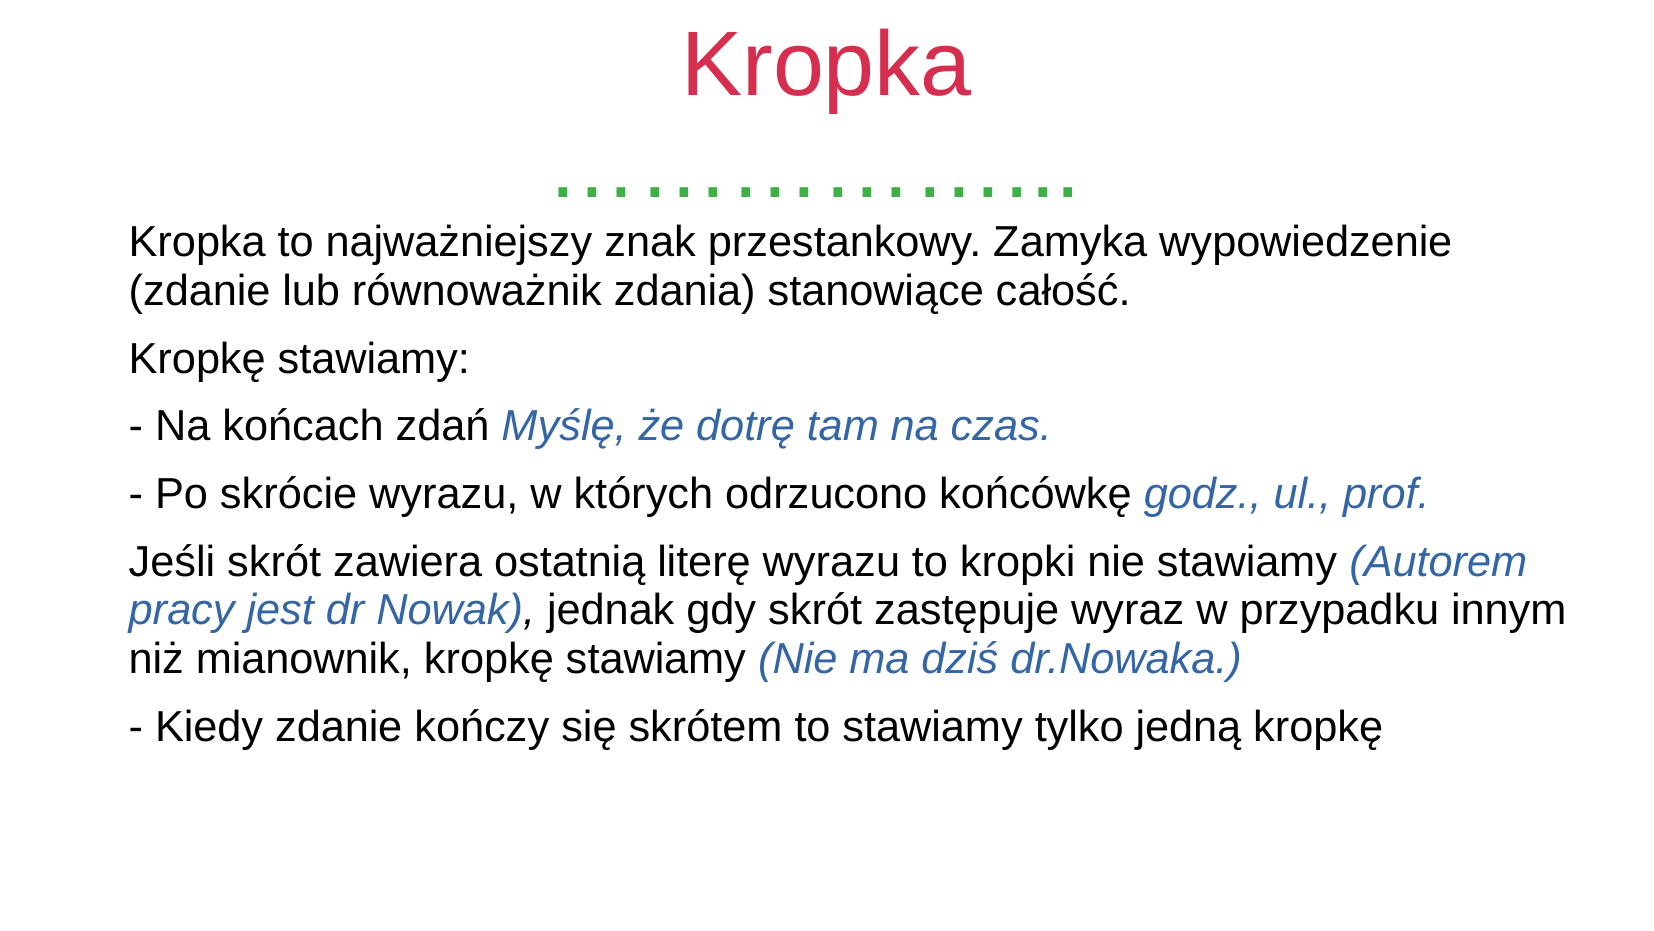

# Kropka ……………...
Kropka to najważniejszy znak przestankowy. Zamyka wypowiedzenie (zdanie lub równoważnik zdania) stanowiące całość.
Kropkę stawiamy:
- Na końcach zdań Myślę, że dotrę tam na czas.
- Po skrócie wyrazu, w których odrzucono końcówkę godz., ul., prof.
Jeśli skrót zawiera ostatnią literę wyrazu to kropki nie stawiamy (Autorem pracy jest dr Nowak), jednak gdy skrót zastępuje wyraz w przypadku innym niż mianownik, kropkę stawiamy (Nie ma dziś dr.Nowaka.)
- Kiedy zdanie kończy się skrótem to stawiamy tylko jedną kropkę